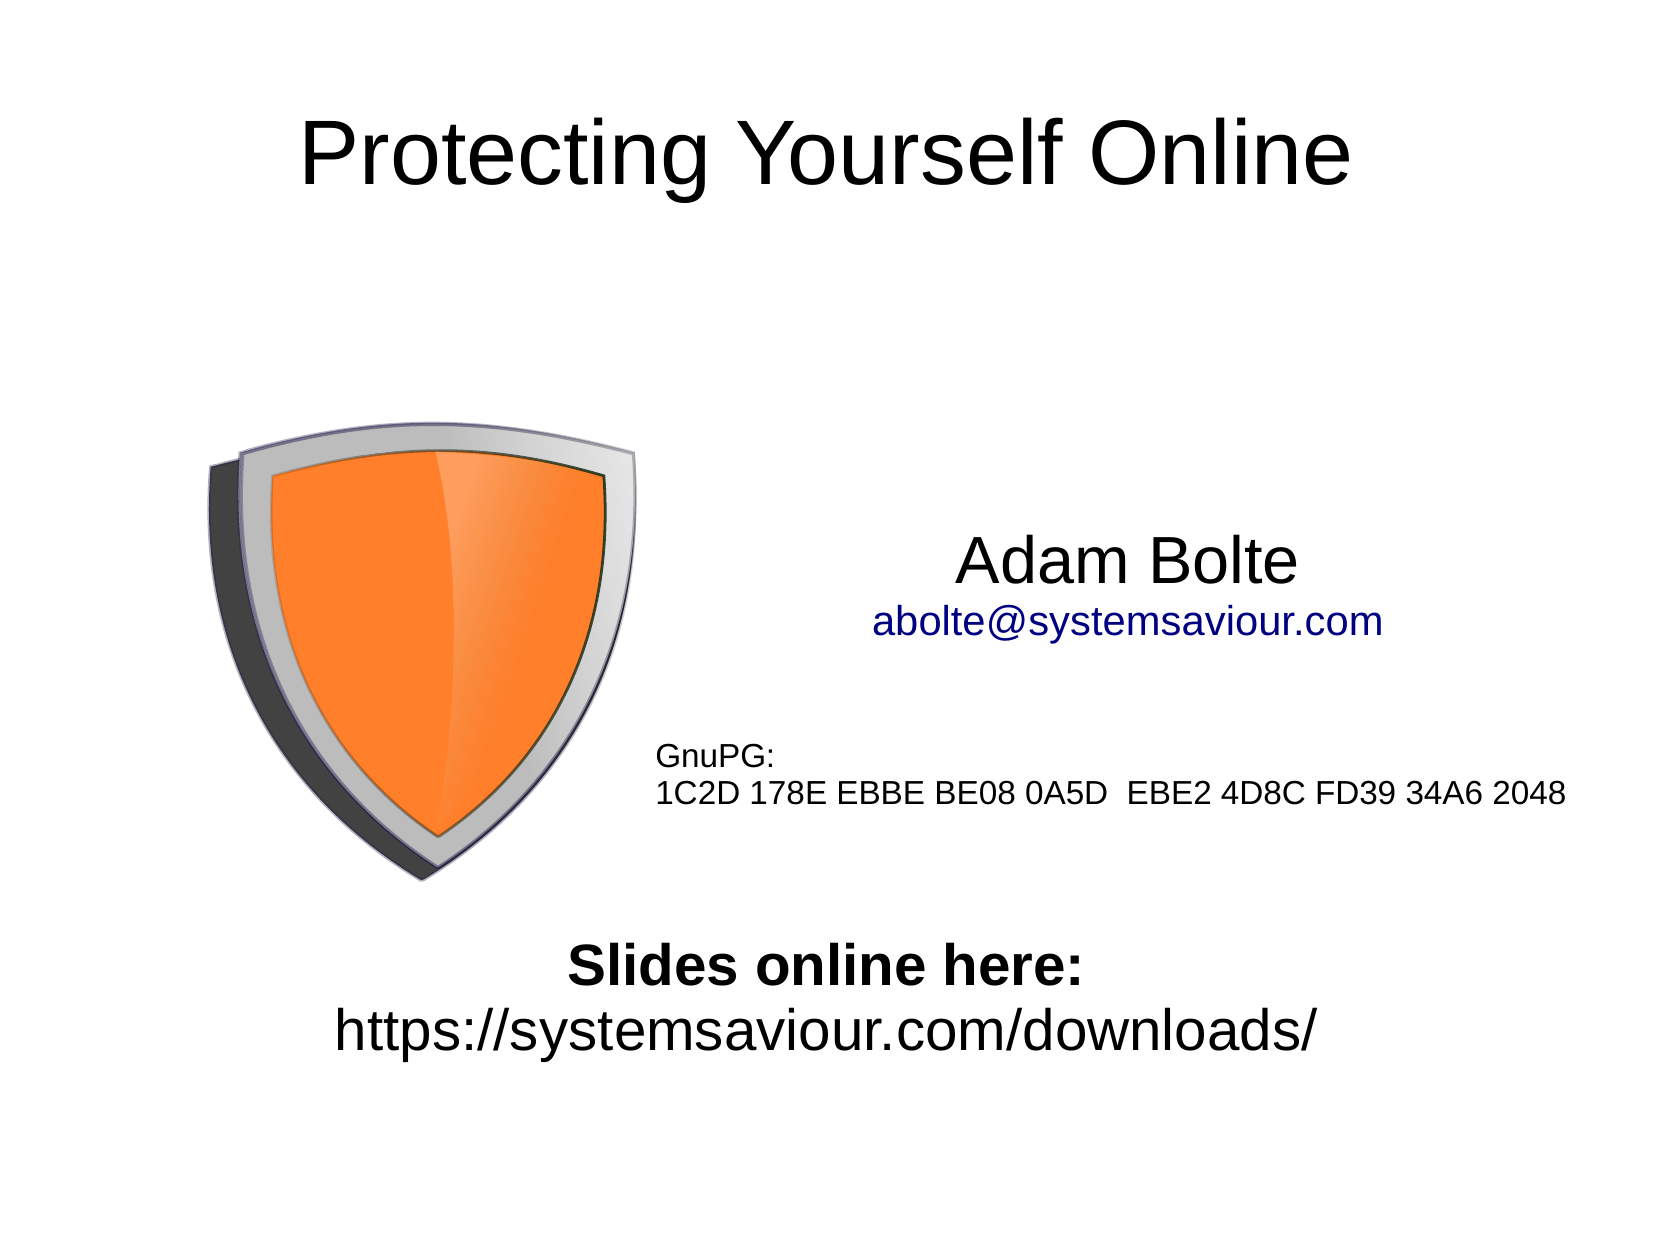

# Protecting Yourself Online
Adam Bolte
abolte@systemsaviour.com
GnuPG:
1C2D 178E EBBE BE08 0A5D EBE2 4D8C FD39 34A6 2048
Slides online here: https://systemsaviour.com/downloads/